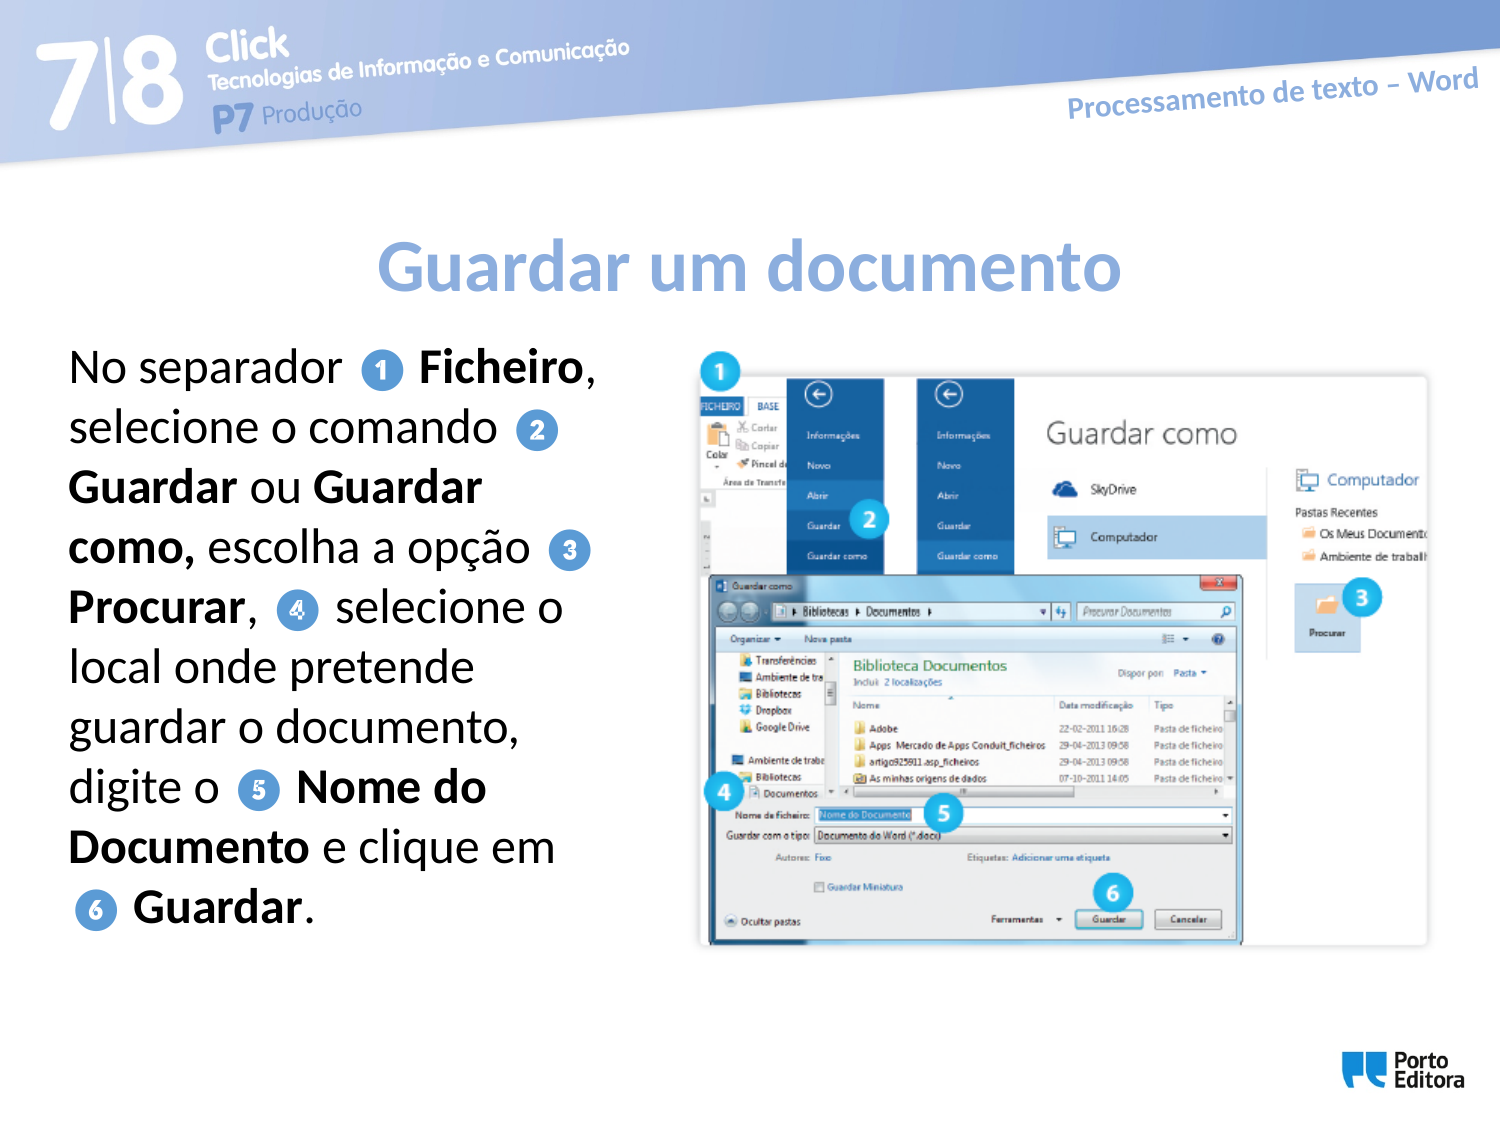

Processamento de texto – Word
Guardar um documento
No separador ❶ Ficheiro, selecione o comando ❷ Guardar ou Guardar como, escolha a opção ❸ Procurar, ❹ selecione o local onde pretende guardar o documento, digite o ❺ Nome do Documento e clique em ❻ Guardar.